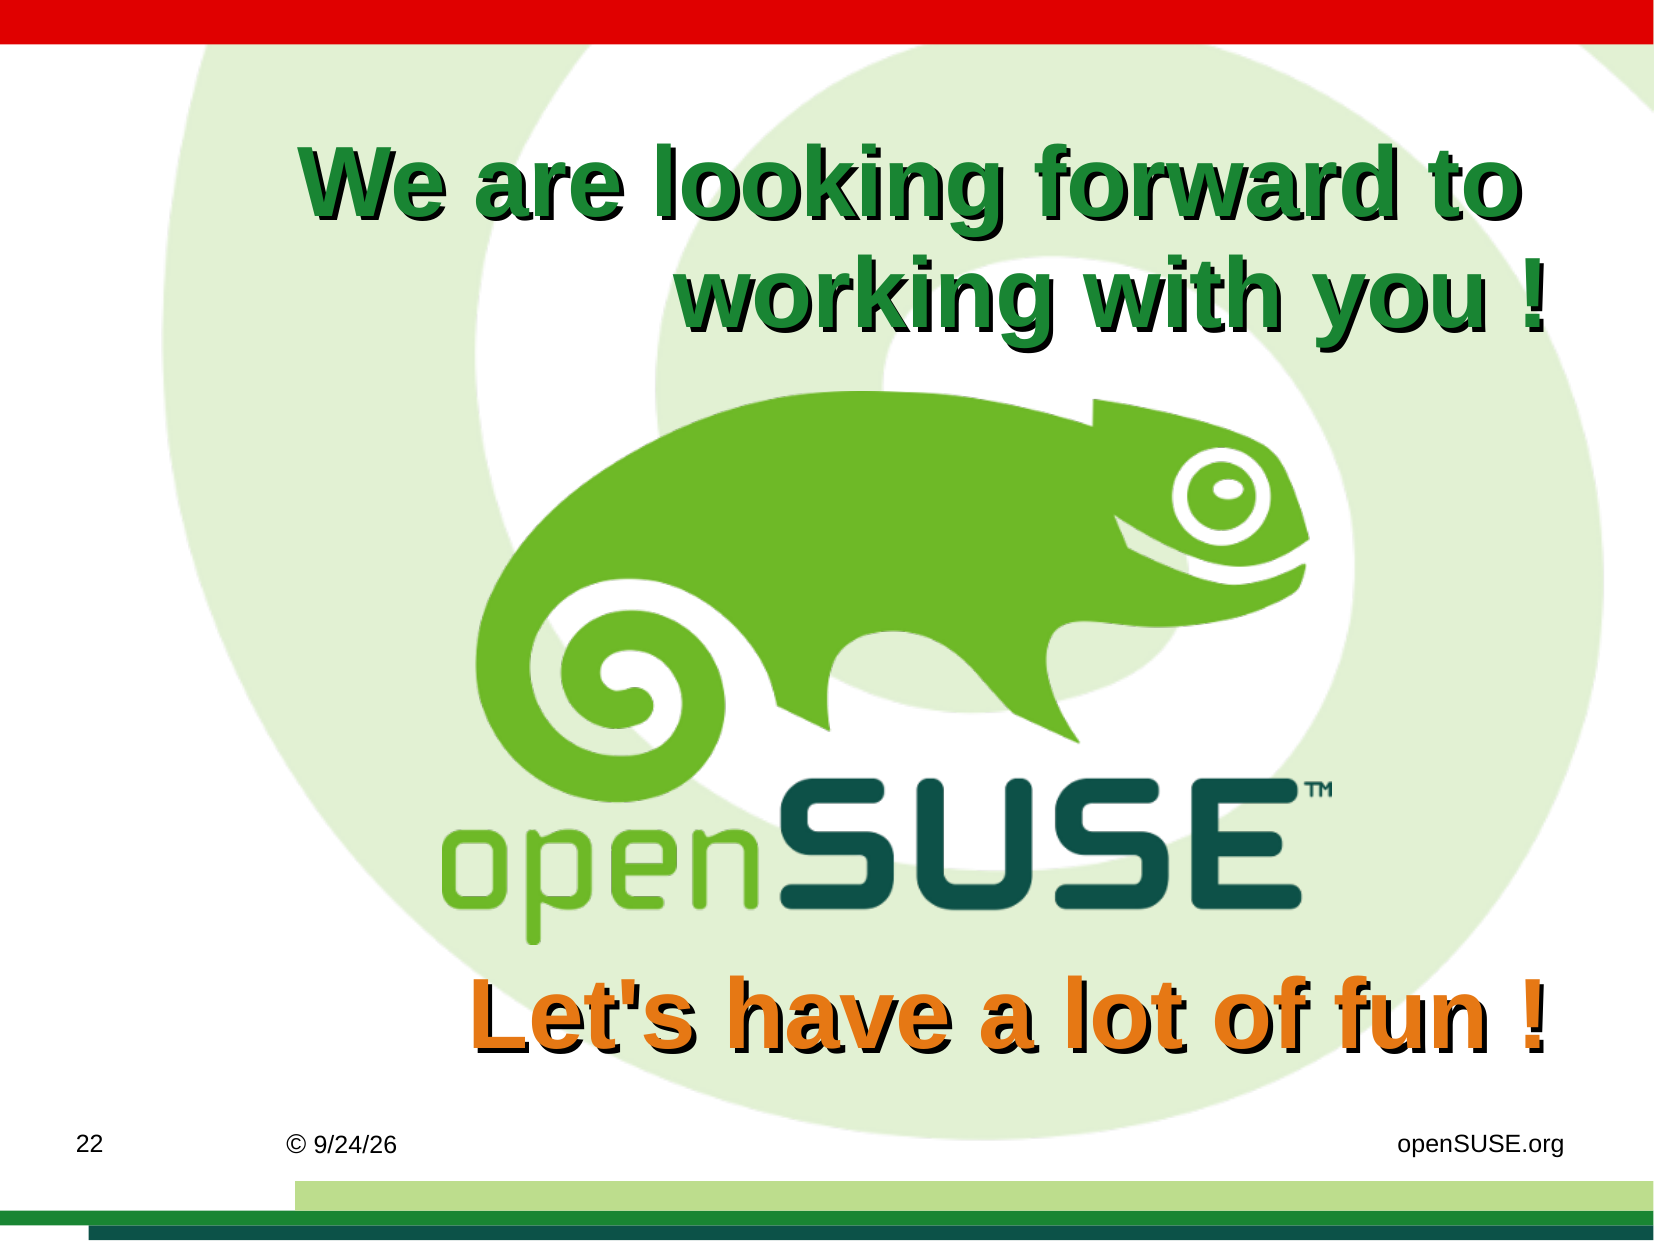

We are looking forward to
working with you !
Let's have a lot of fun !
openSUSE.org